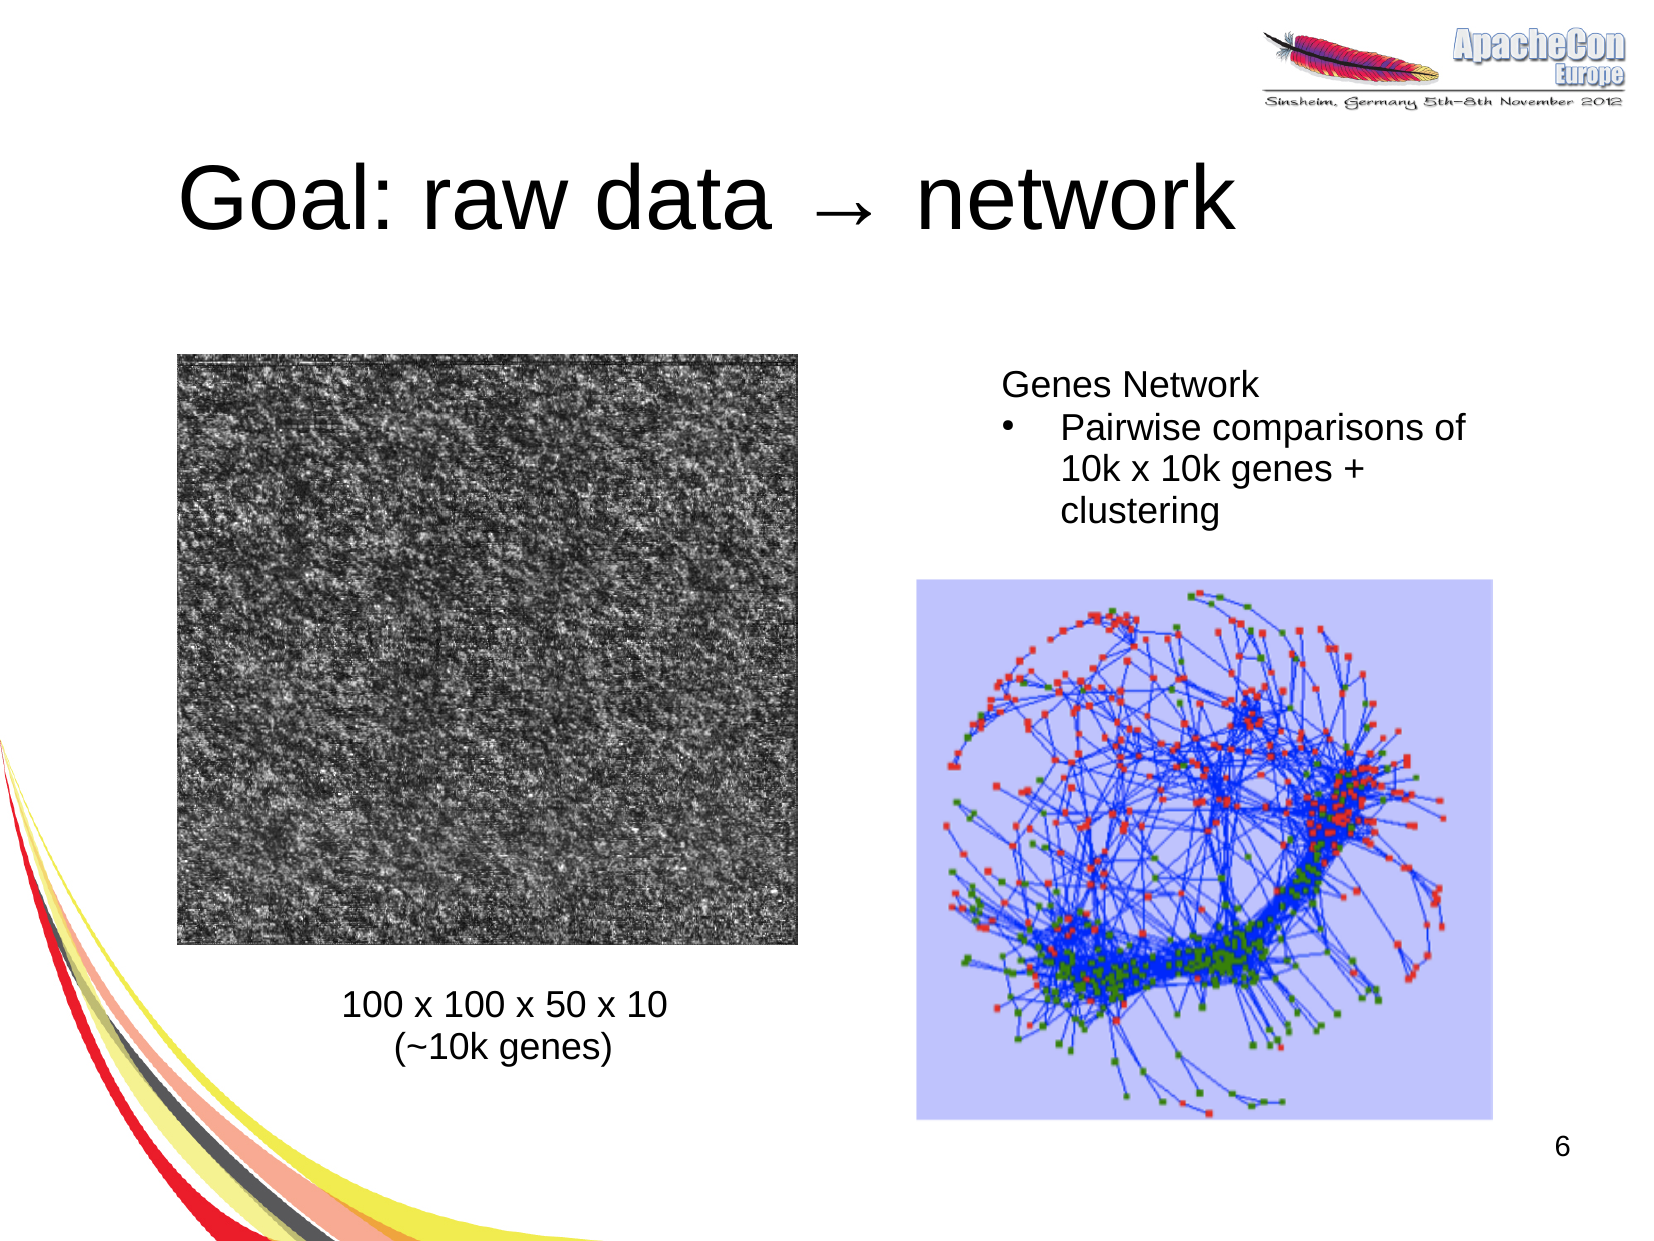

# Goal: raw data → network
Genes Network
Pairwise comparisons of 10k x 10k genes + clustering
 100 x 100 x 50 x 10
 (~10k genes)
6